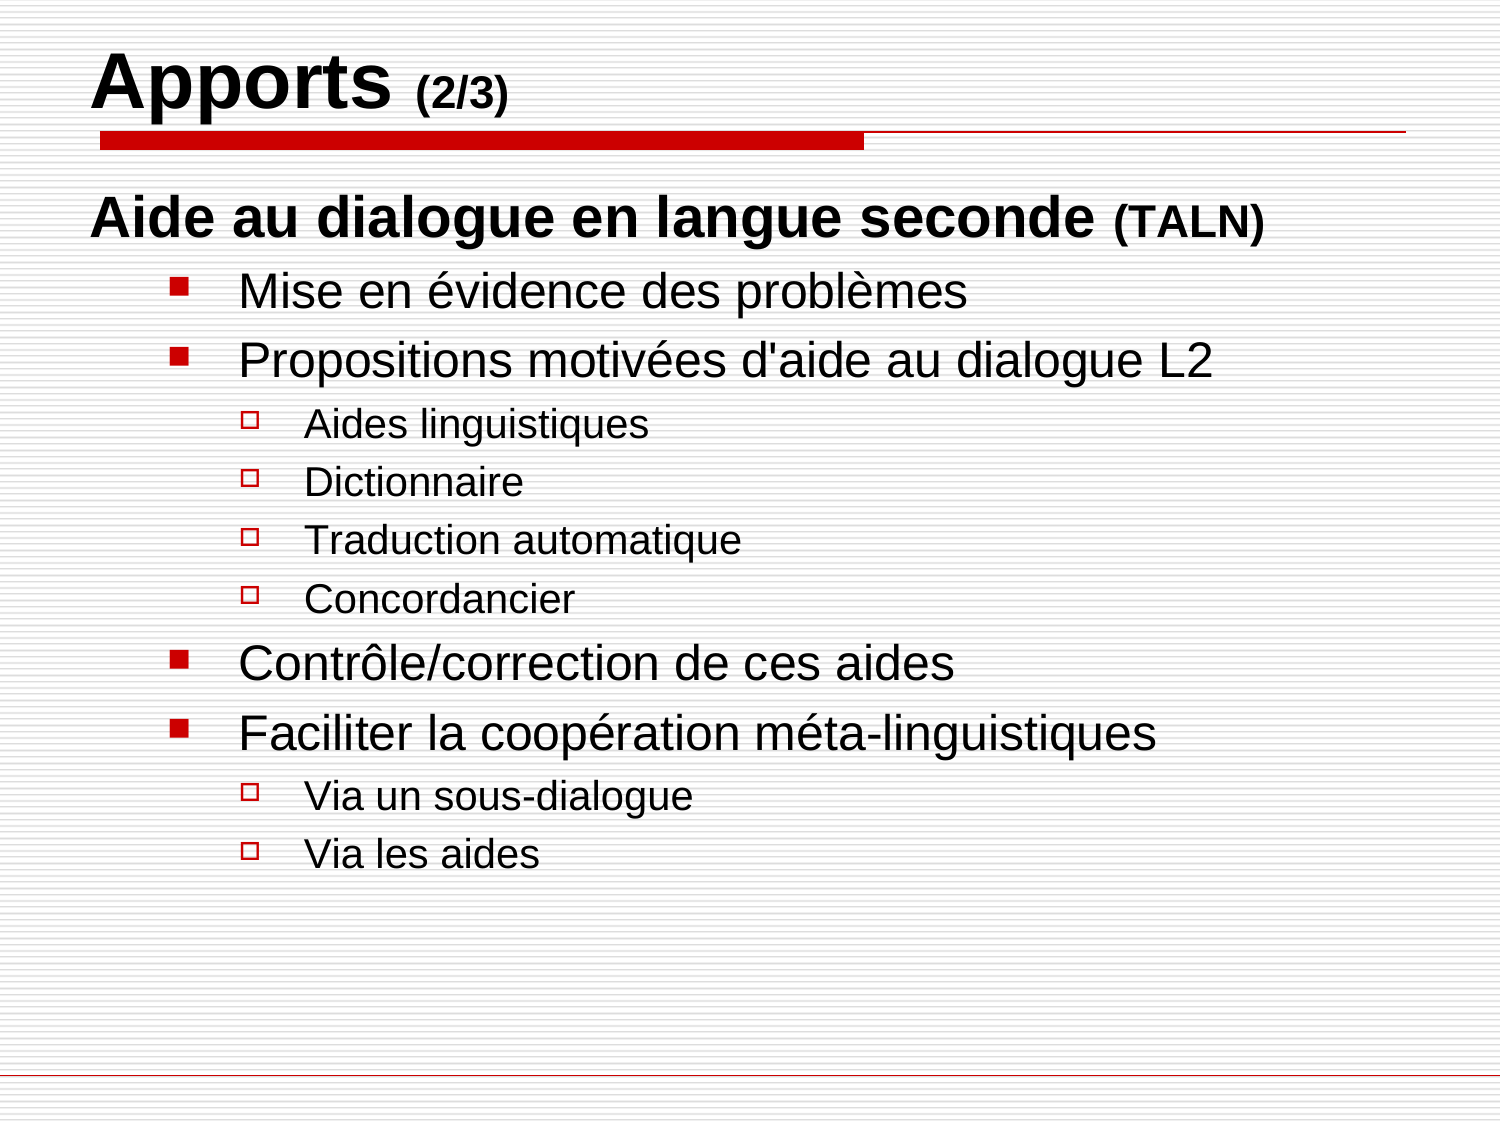

# Apports (2/3)
Aide au dialogue en langue seconde (TALN)
Mise en évidence des problèmes
Propositions motivées d'aide au dialogue L2
Aides linguistiques
Dictionnaire
Traduction automatique
Concordancier
Contrôle/correction de ces aides
Faciliter la coopération méta-linguistiques
Via un sous-dialogue
Via les aides